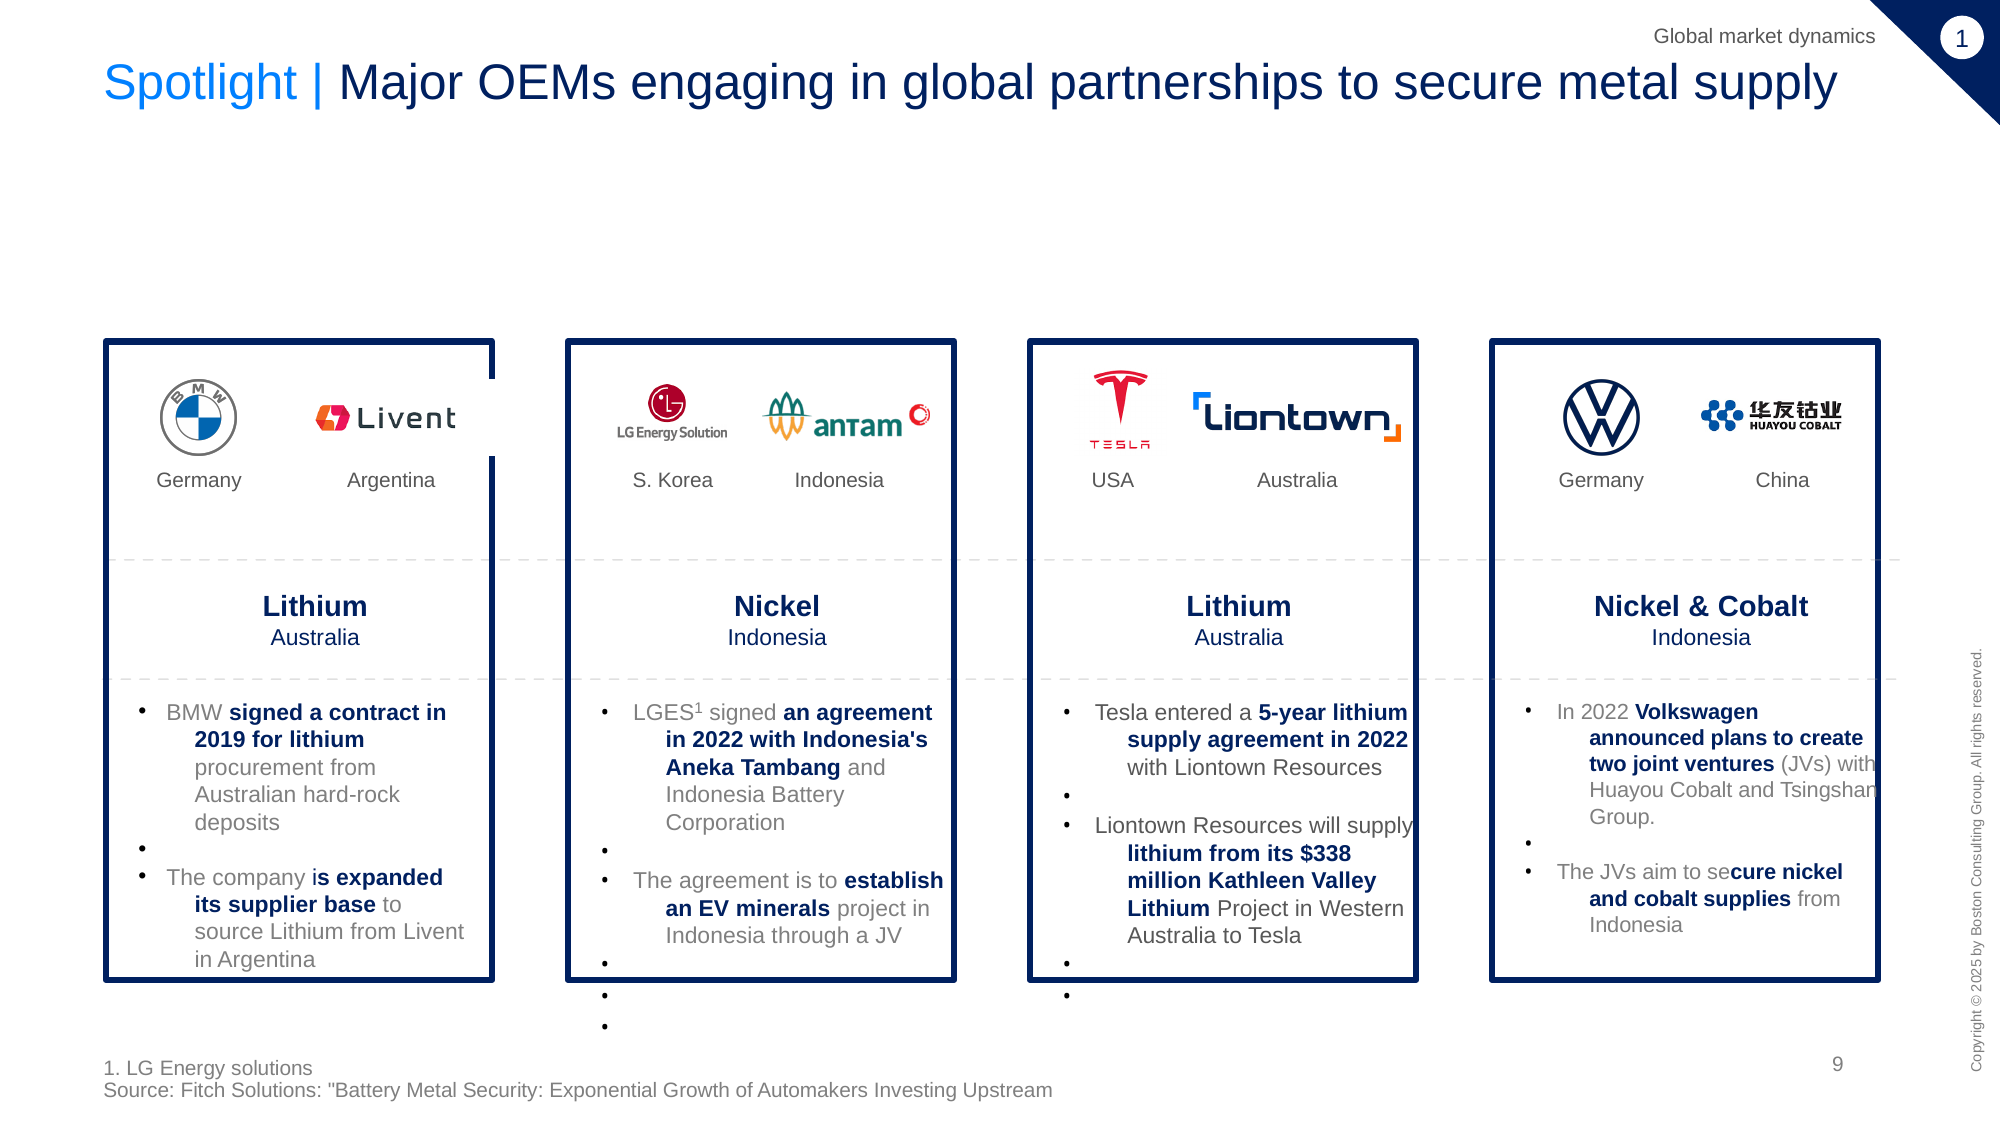

Global market dynamics
1
# Spotlight | Major OEMs engaging in global partnerships to secure metal supply
Germany
Argentina
S. Korea
Indonesia
USA
Australia
Germany
China
Lithium
Australia
Nickel
Indonesia
Lithium
Australia
Nickel & Cobalt
Indonesia
BMW signed a contract in 2019 for lithium procurement from Australian hard-rock deposits
The company is expanded its supplier base to source Lithium from Livent in Argentina
LGES1 signed an agreement in 2022 with Indonesia's Aneka Tambang and Indonesia Battery Corporation
The agreement is to establish an EV minerals project in Indonesia through a JV
Tesla entered a 5-year lithium supply agreement in 2022 with Liontown Resources
Liontown Resources will supply lithium from its $338 million Kathleen Valley Lithium Project in Western Australia to Tesla
In 2022 Volkswagen announced plans to create two joint ventures (JVs) with Huayou Cobalt and Tsingshan Group.
The JVs aim to secure nickel and cobalt supplies from Indonesia
1. LG Energy solutions
Source: Fitch Solutions: "Battery Metal Security: Exponential Growth of Automakers Investing Upstream